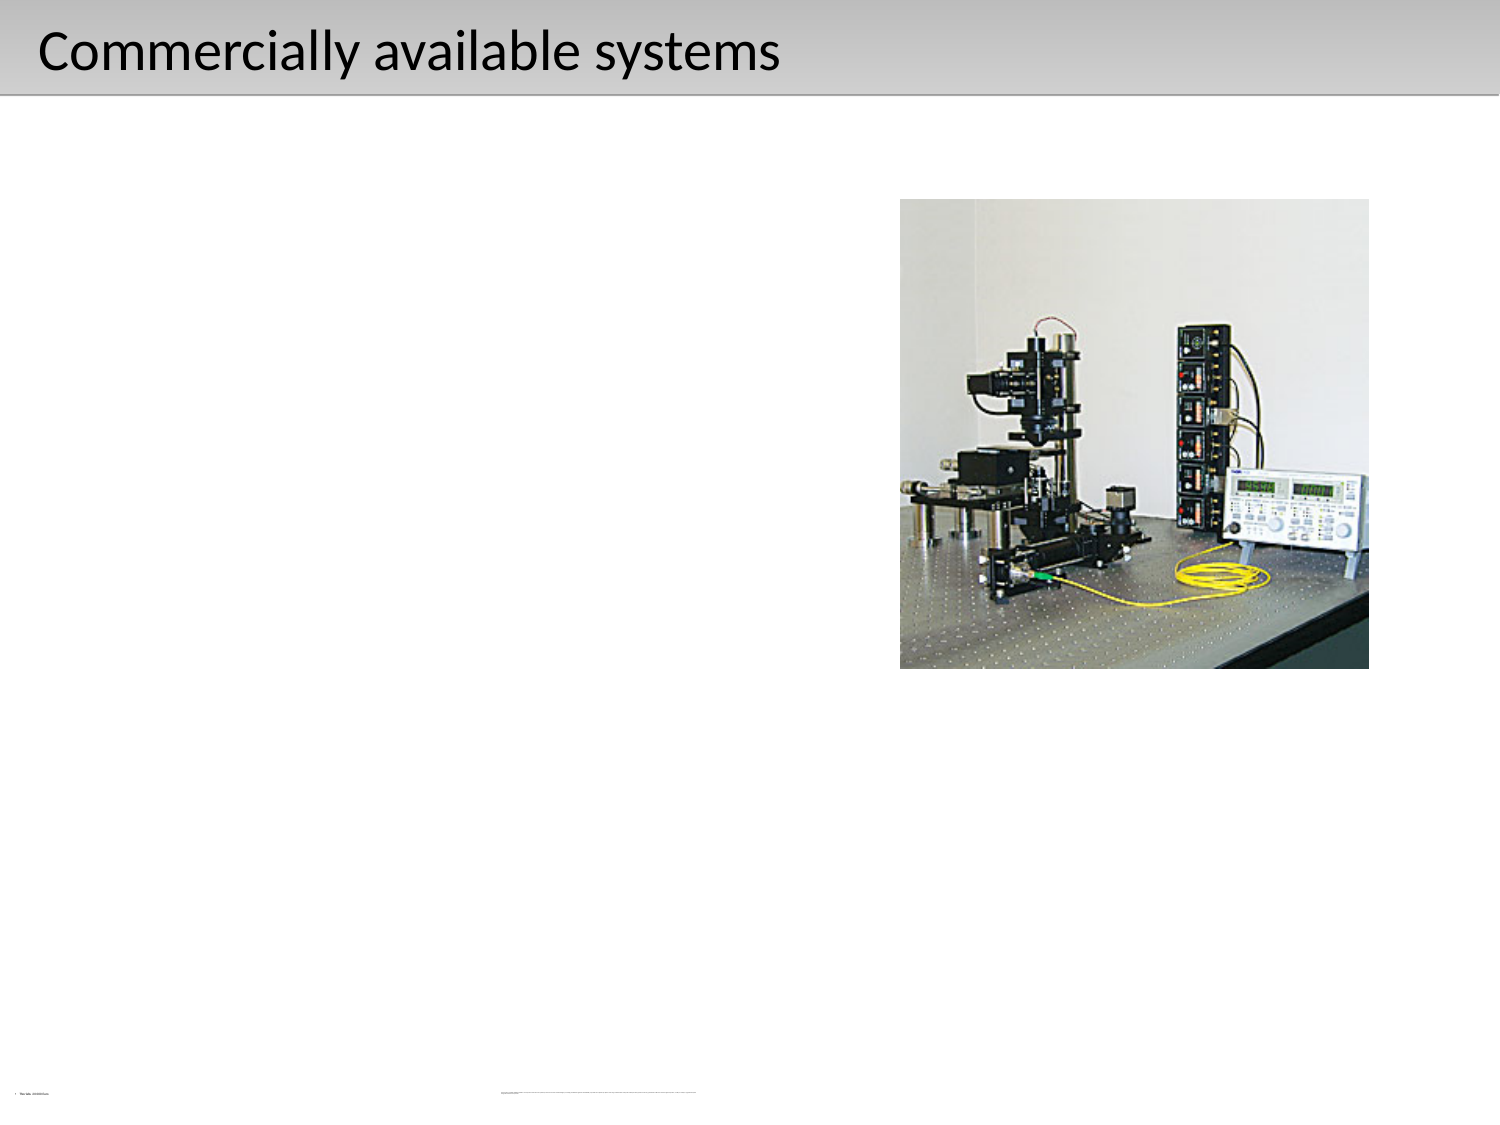

# Commercially available systems
Thorlabs 20 000 Euro
“Trapping Kit is a carefully selected collection of components with which an optical trap can be constructed. The advantage to purchasing and assembling this kit is the flexibility it provides over optical trap systems built using a traditional microscope. Since the optical trap system is built using standard Thorlabs' lens tube and cage components, it is easy to modify or upgrade the system using other standard components